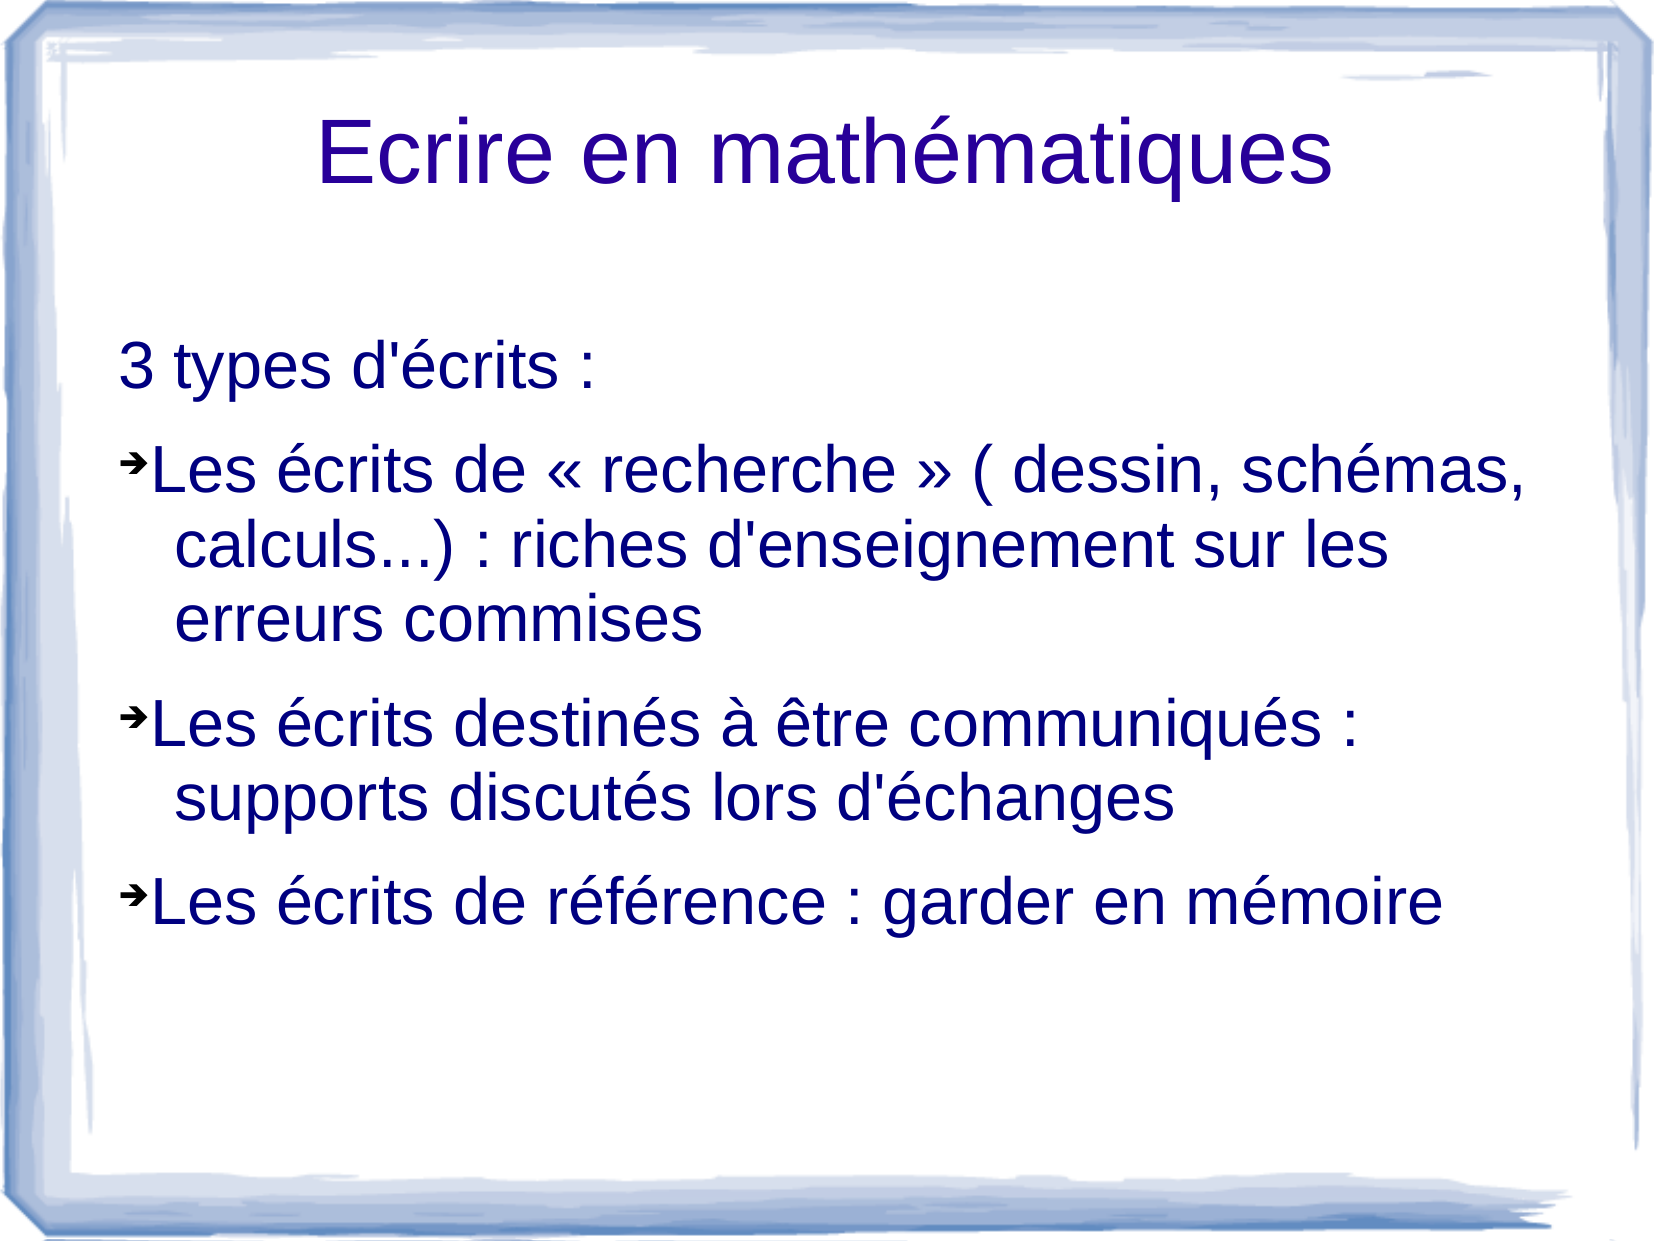

# Ecrire en mathématiques
3 types d'écrits :
Les écrits de « recherche » ( dessin, schémas, calculs...) : riches d'enseignement sur les erreurs commises
Les écrits destinés à être communiqués : supports discutés lors d'échanges
Les écrits de référence : garder en mémoire